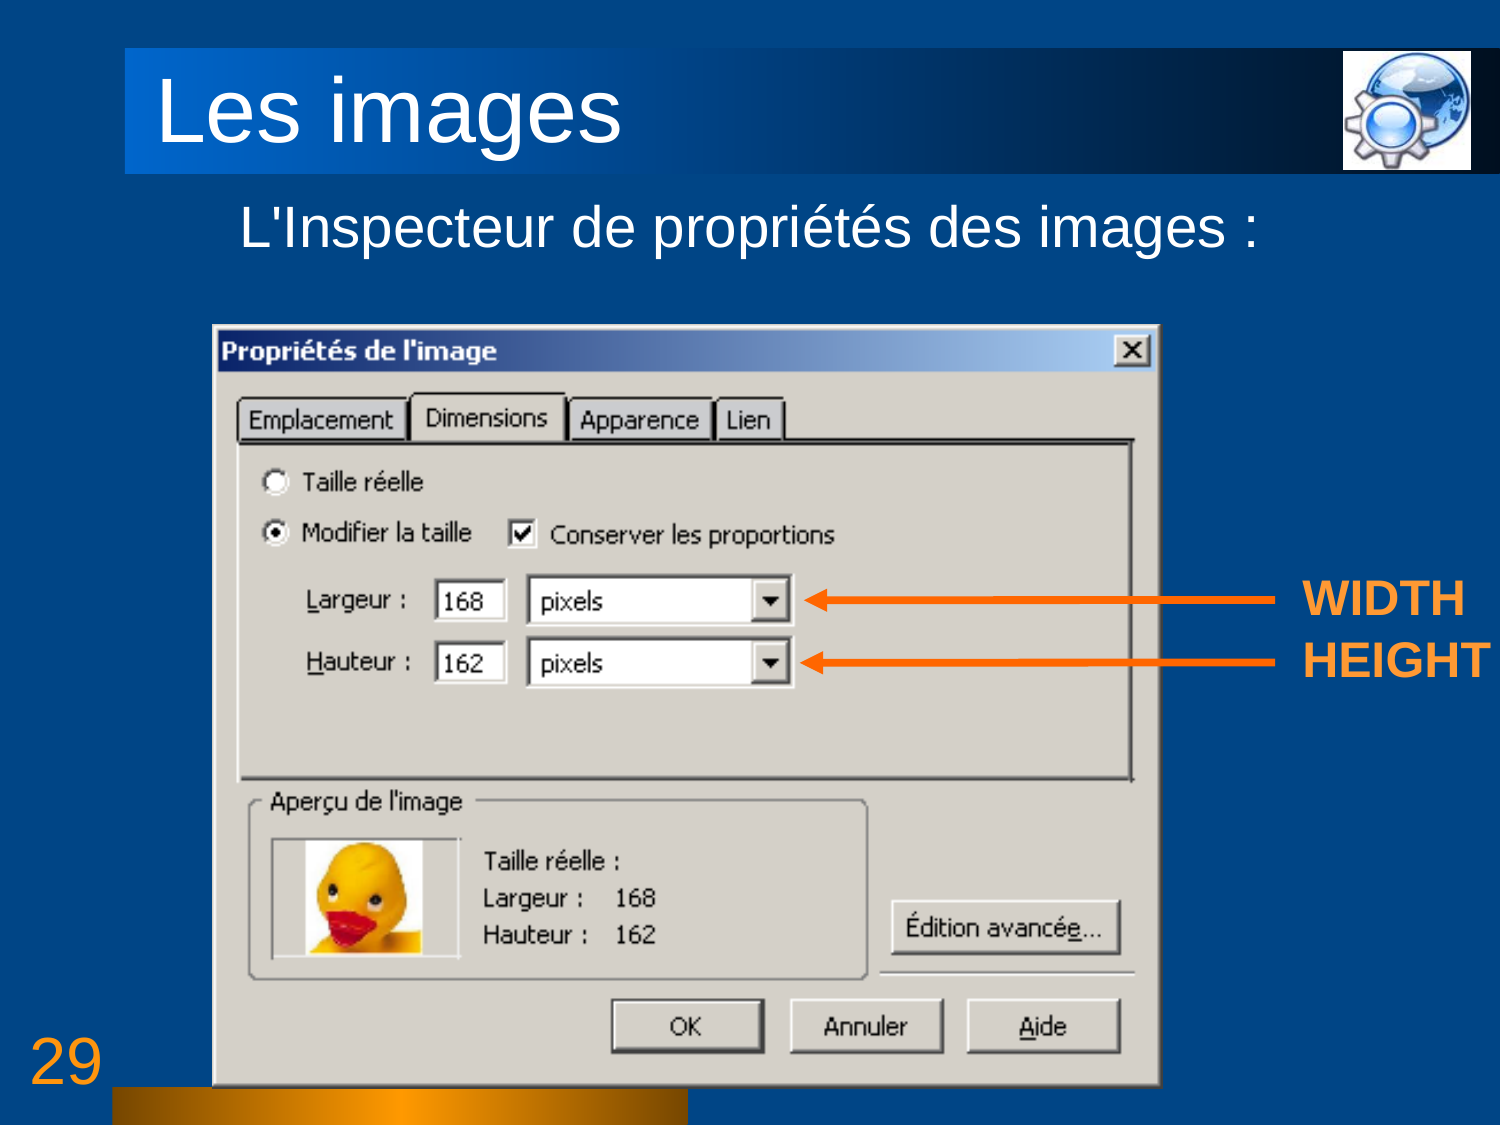

Les images
# L'Inspecteur de propriétés des images :
WIDTH
HEIGHT